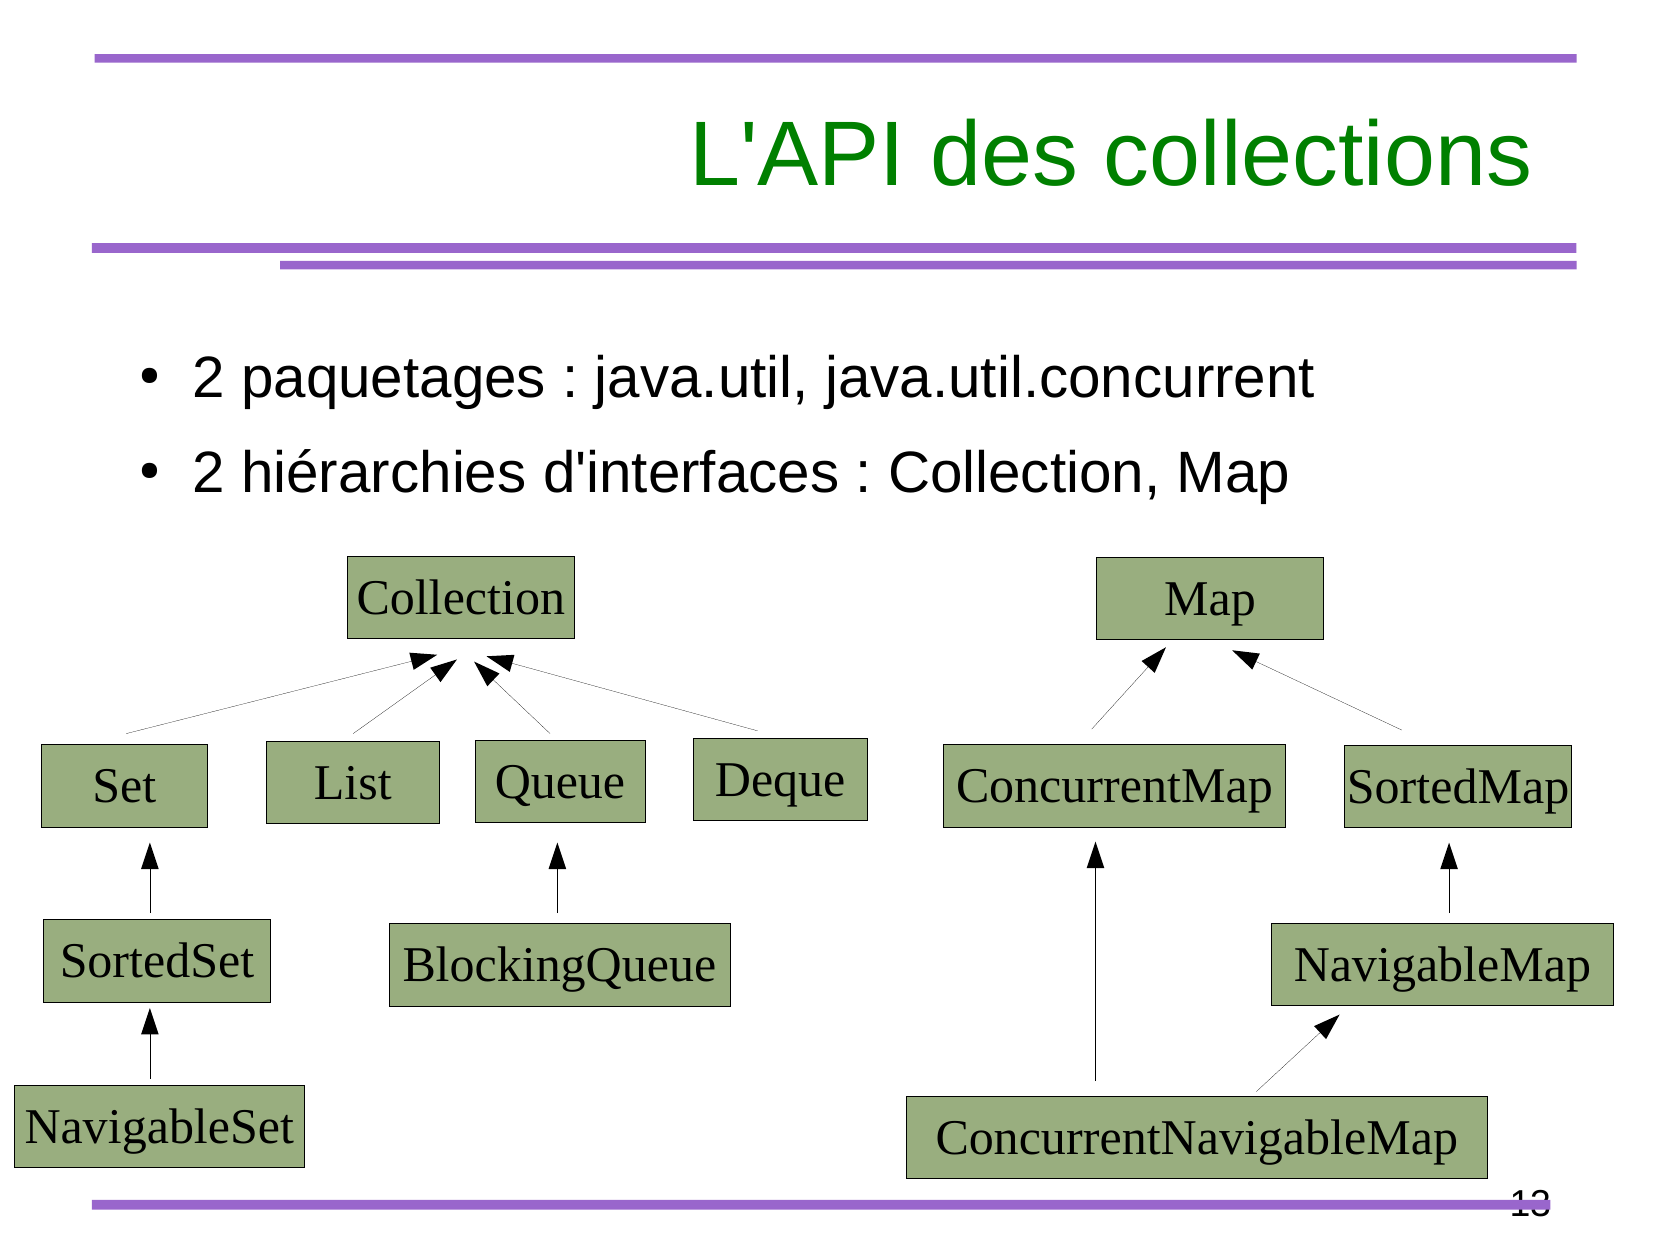

# L'API des collections
2 paquetages : java.util, java.util.concurrent
2 hiérarchies d'interfaces : Collection, Map
Collection
Map
Deque
Queue
List
ConcurrentMap
Set
SortedMap
SortedSet
NavigableMap
BlockingQueue
NavigableSet
ConcurrentNavigableMap